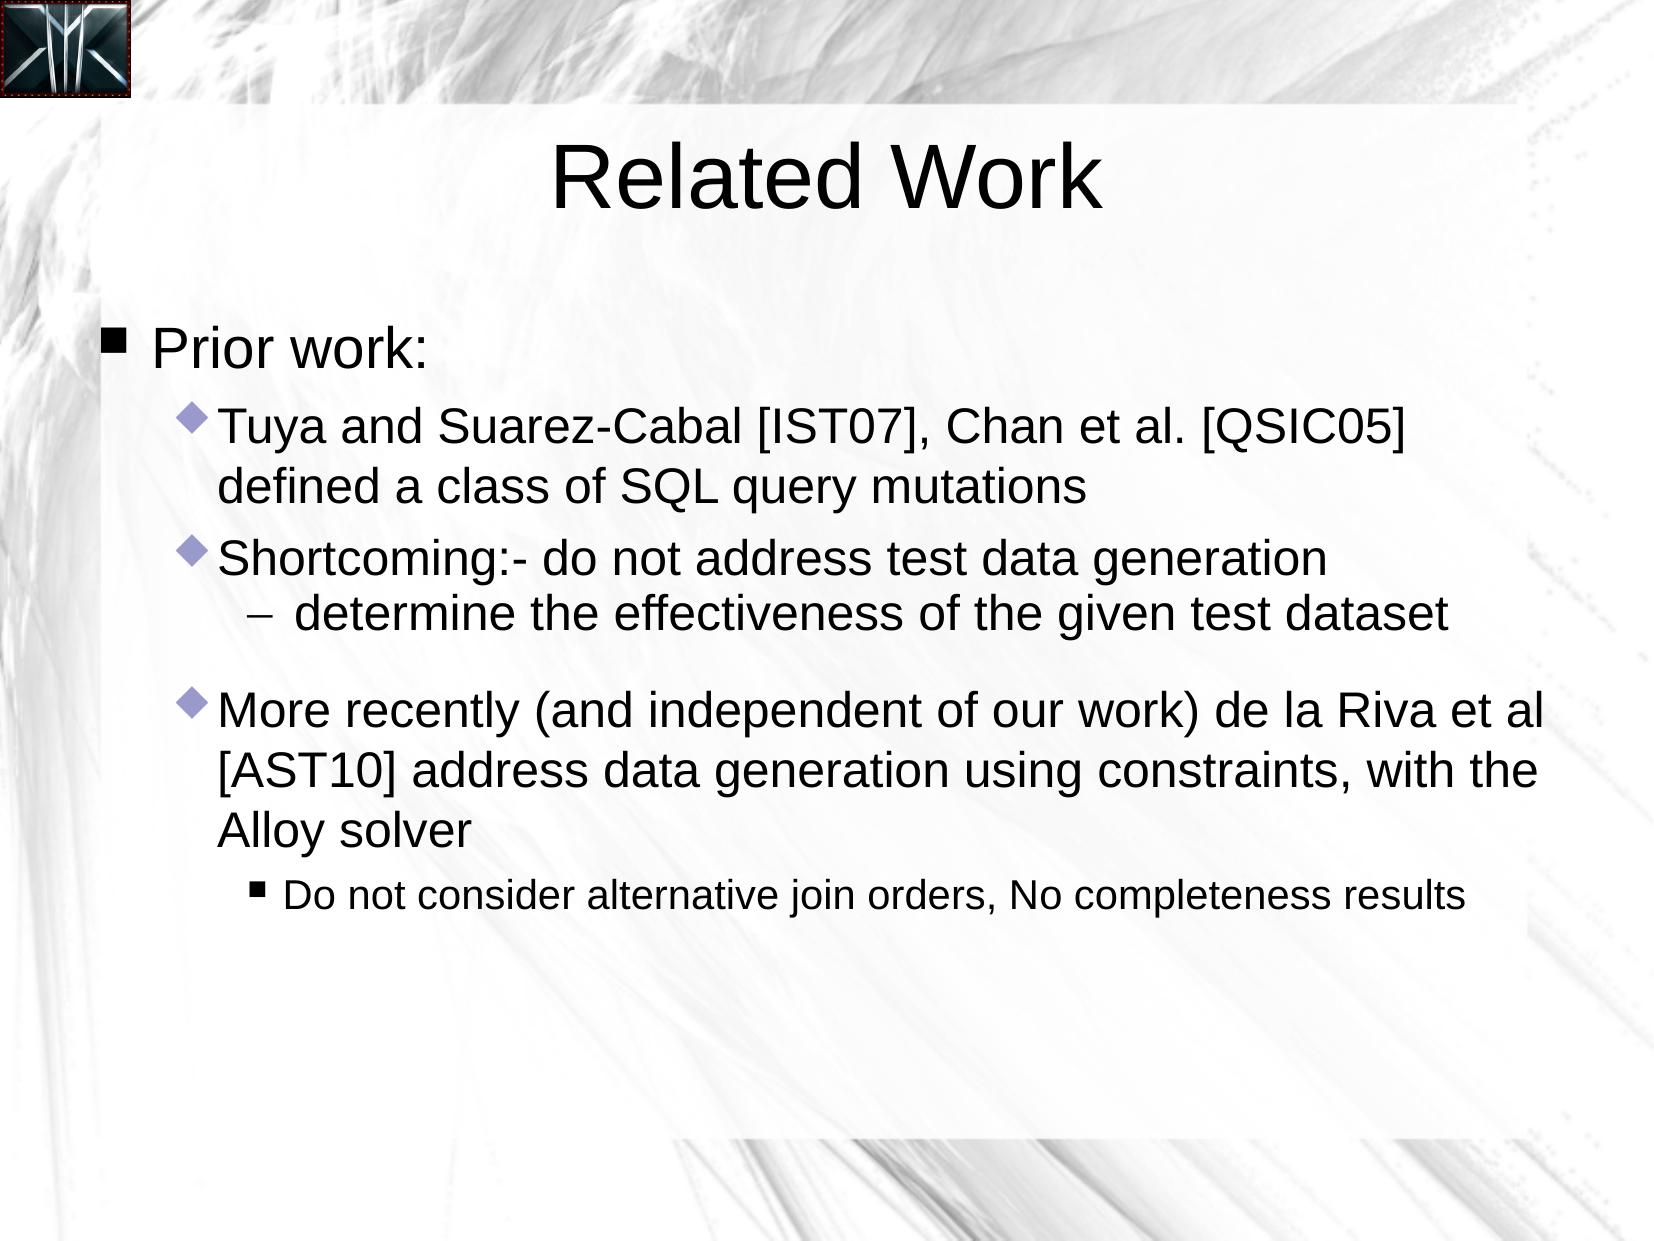

# Related Work
Prior work:
Tuya and Suarez-Cabal [IST07], Chan et al. [QSIC05] defined a class of SQL query mutations
Shortcoming:- do not address test data generation
determine the effectiveness of the given test dataset
More recently (and independent of our work) de la Riva et al [AST10] address data generation using constraints, with the Alloy solver
Do not consider alternative join orders, No completeness results